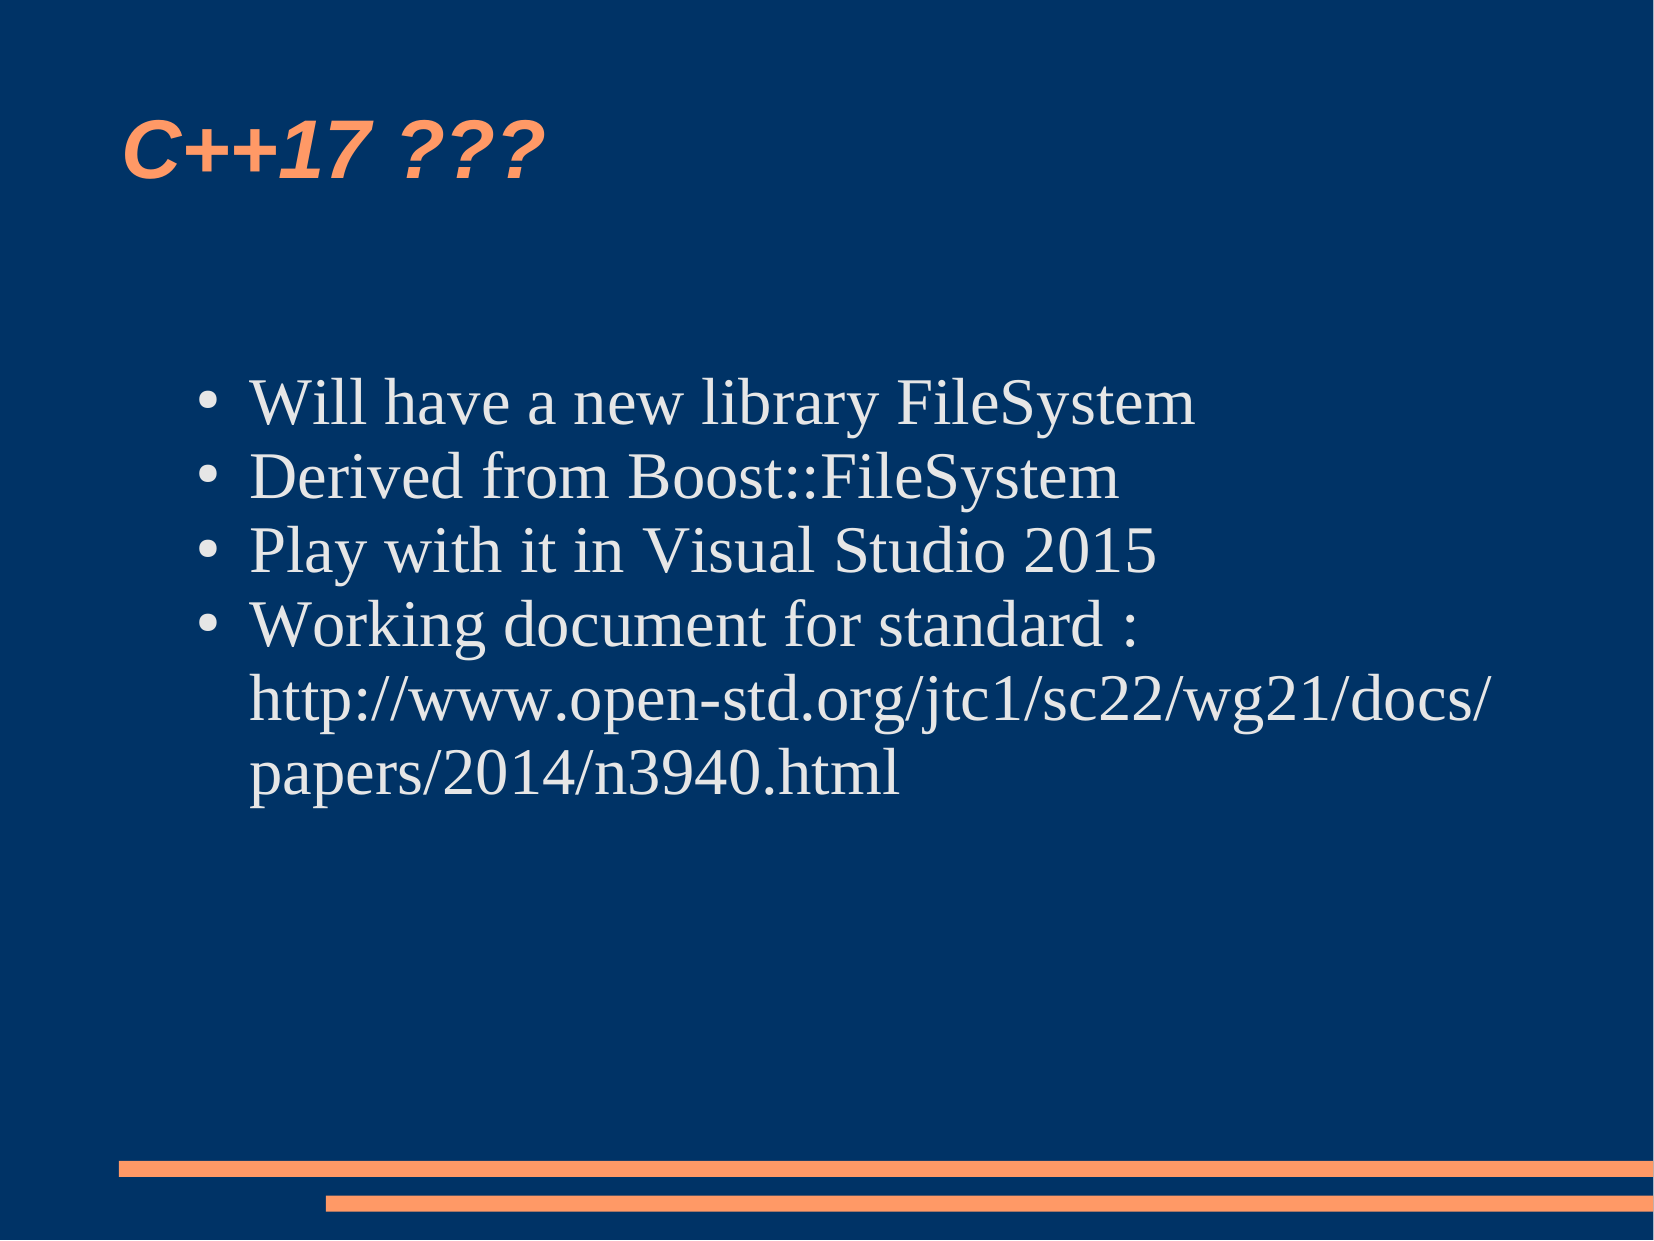

# C++17 ???
Will have a new library FileSystem
Derived from Boost::FileSystem
Play with it in Visual Studio 2015
Working document for standard :
http://www.open-std.org/jtc1/sc22/wg21/docs/papers/2014/n3940.html